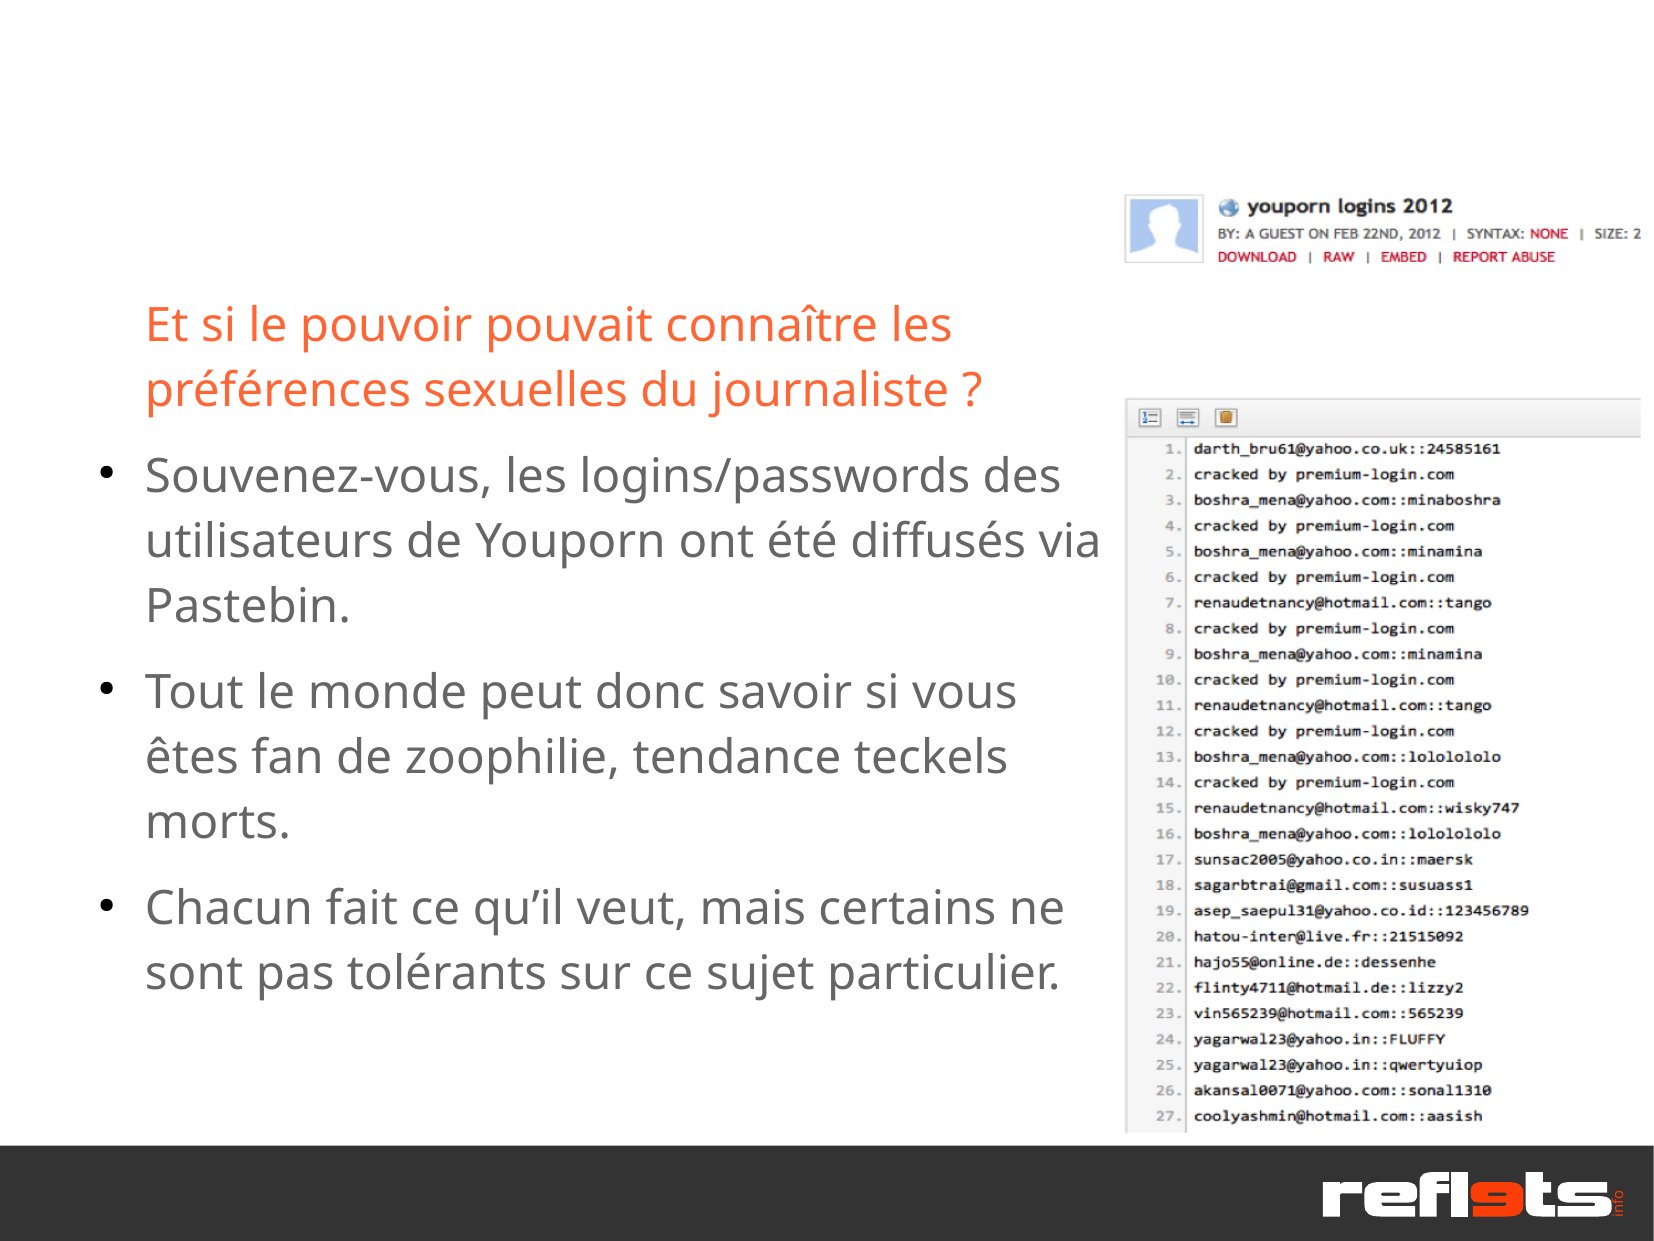

#
Et si le pouvoir pouvait connaître les préférences sexuelles du journaliste ?
Souvenez-vous, les logins/passwords des utilisateurs de Youporn ont été diffusés via Pastebin.
Tout le monde peut donc savoir si vous êtes fan de zoophilie, tendance teckels morts.
Chacun fait ce qu’il veut, mais certains ne sont pas tolérants sur ce sujet particulier.